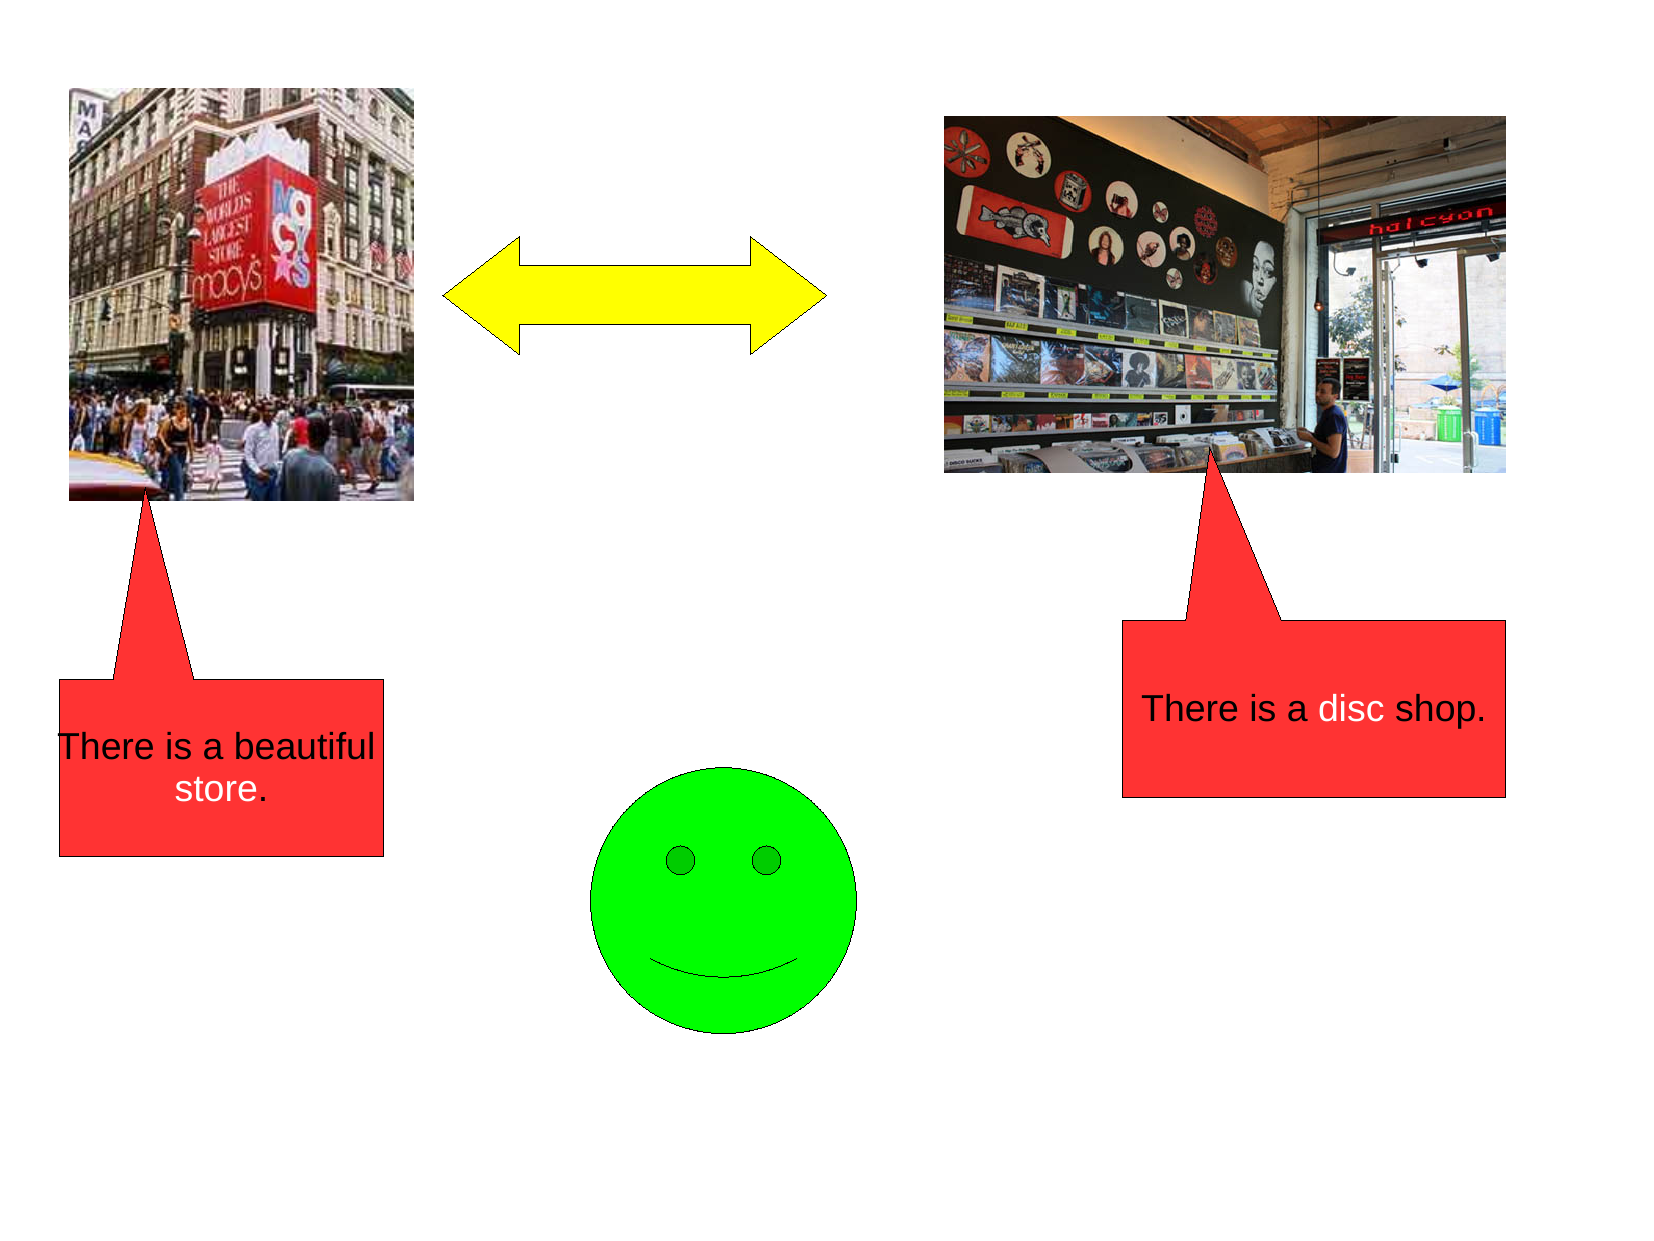

There is a disc shop.
There is a beautiful
store.